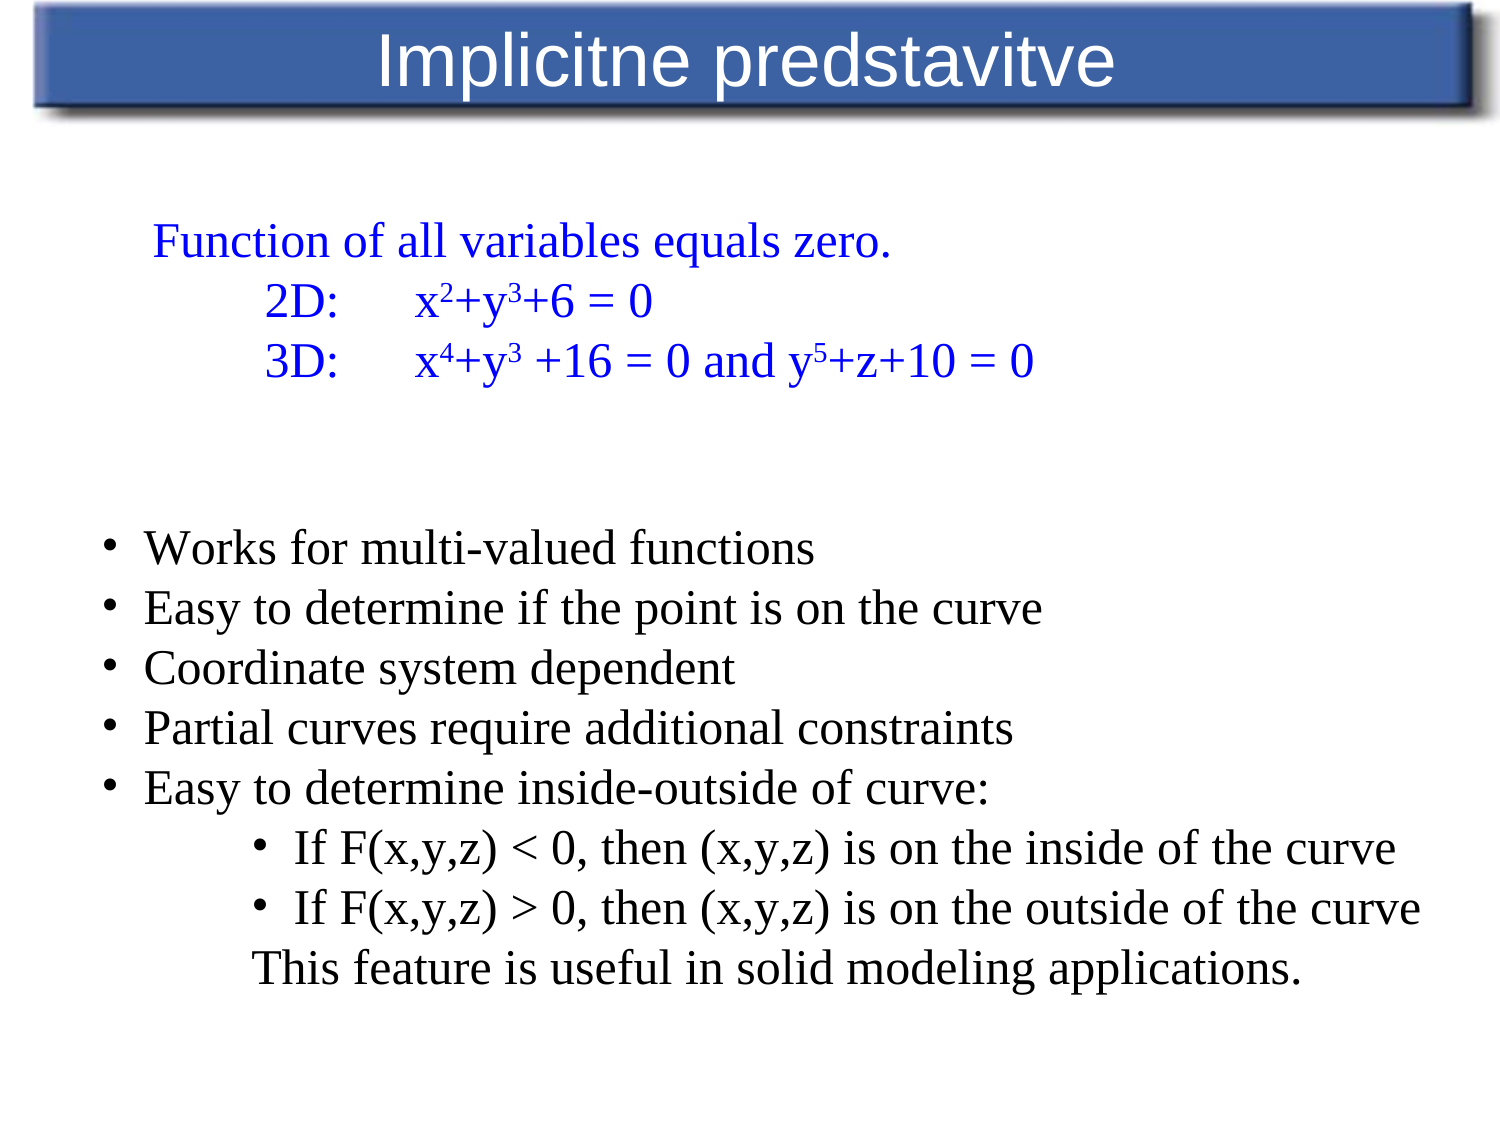

# Implicitne predstavitve
	Function of all variables equals zero.
		2D: 	x2+y3+6 = 0
		3D:	x4+y3 +16 = 0 and y5+z+10 = 0
 Works for multi-valued functions
 Easy to determine if the point is on the curve
 Coordinate system dependent
 Partial curves require additional constraints
 Easy to determine inside-outside of curve:
 If F(x,y,z) < 0, then (x,y,z) is on the inside of the curve
 If F(x,y,z) > 0, then (x,y,z) is on the outside of the curve
This feature is useful in solid modeling applications.